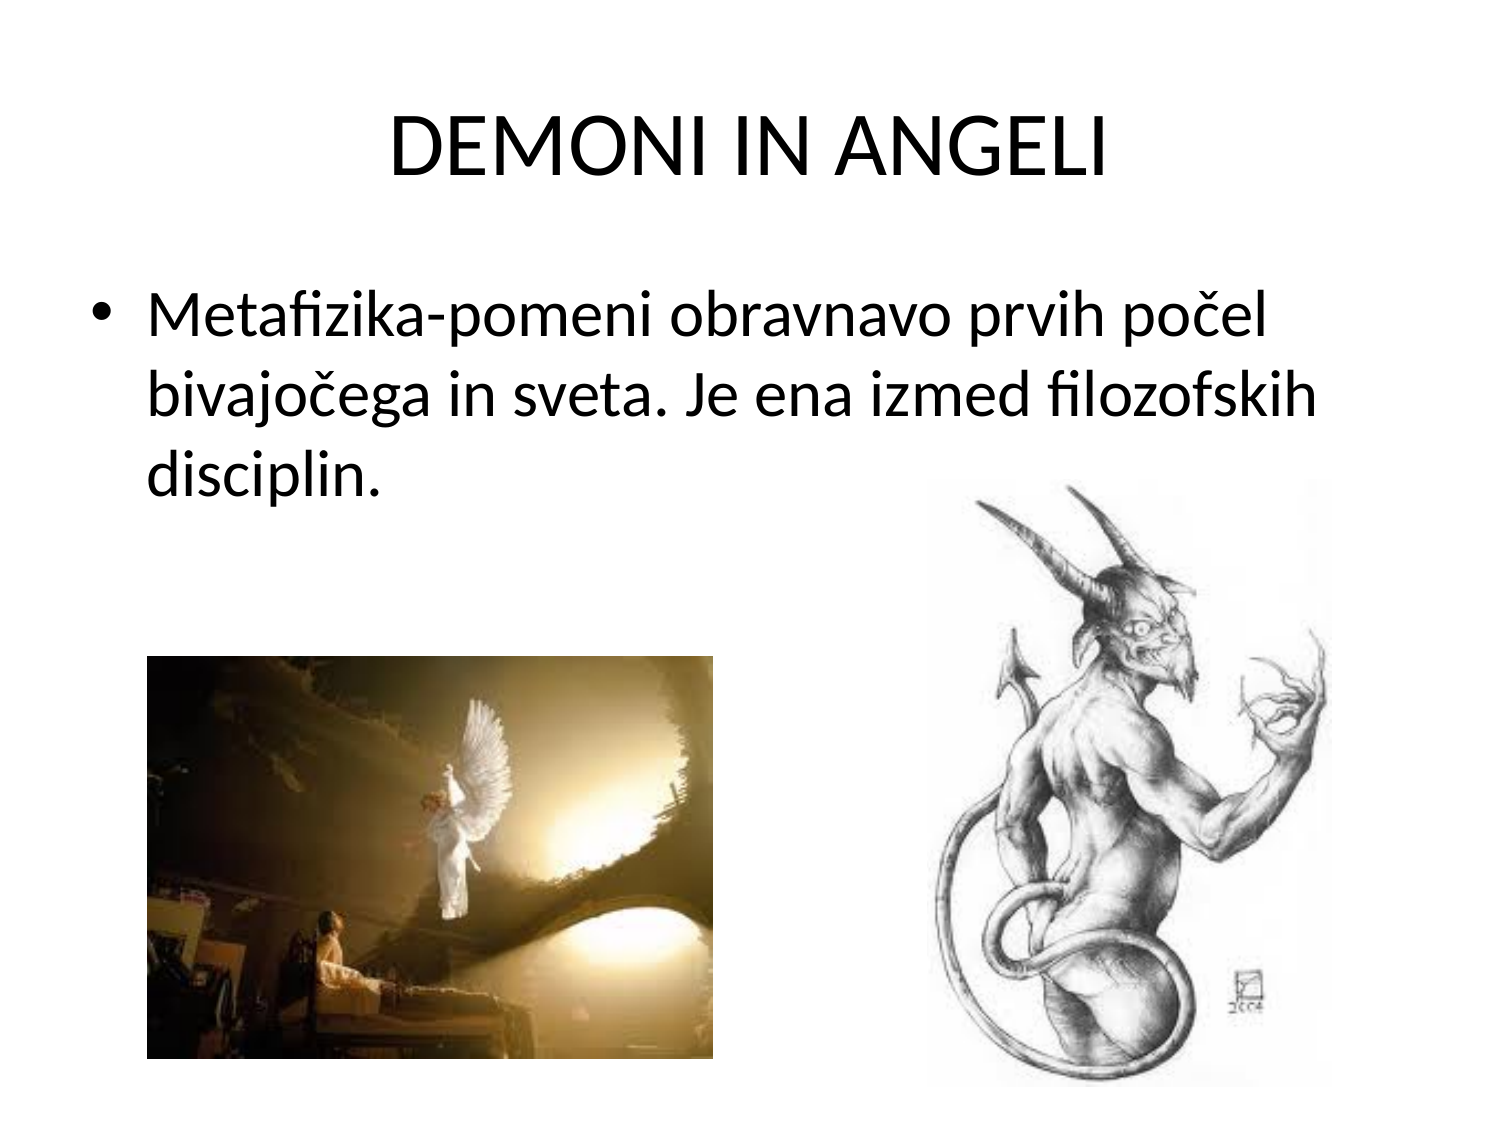

# DEMONI IN ANGELI
Metafizika-pomeni obravnavo prvih počel bivajočega in sveta. Je ena izmed filozofskih disciplin.